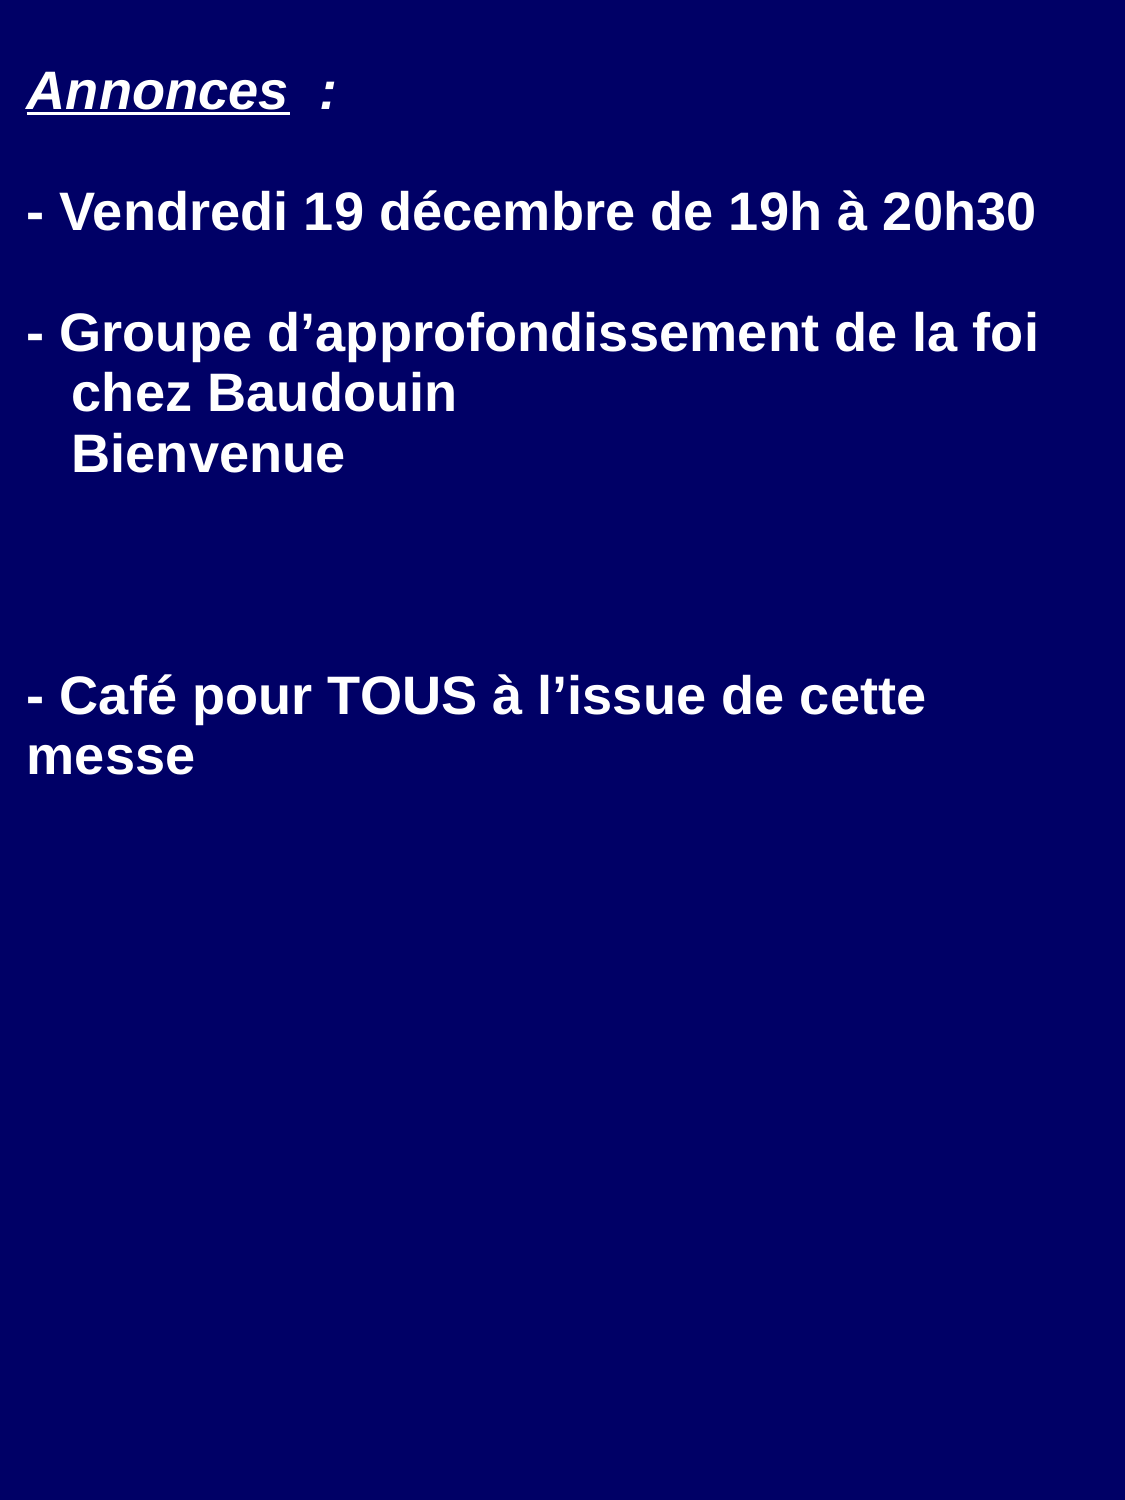

Annonces  :
- Vendredi 19 décembre de 19h à 20h30
- Groupe d’approfondissement de la foi
 chez Baudouin
 Bienvenue
- Café pour TOUS à l’issue de cette messe